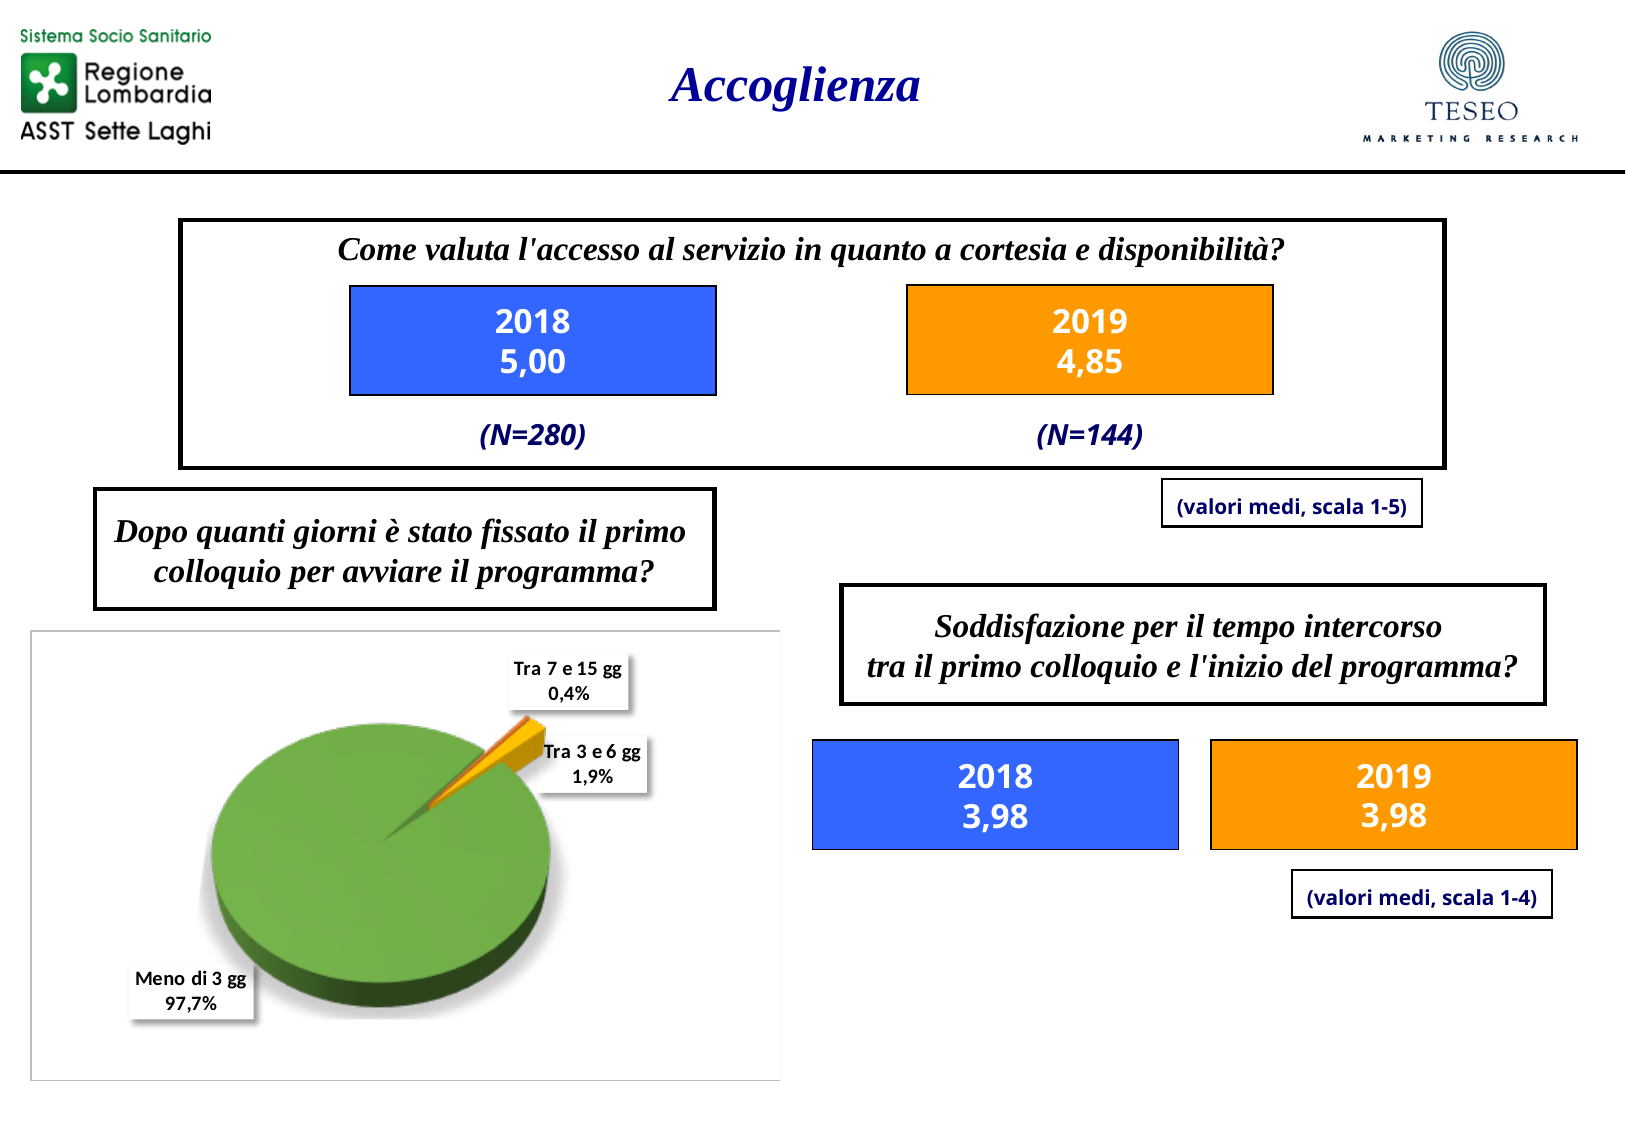

Accoglienza
Come valuta l'accesso al servizio in quanto a cortesia e disponibilità?
2019
4,85
2018
5,00
(N=280)
(N=144)
(valori medi, scala 1-5)
Dopo quanti giorni è stato fissato il primo
colloquio per avviare il programma?
Soddisfazione per il tempo intercorso
tra il primo colloquio e l'inizio del programma?
2019
3,98
2018
3,98
(valori medi, scala 1-4)